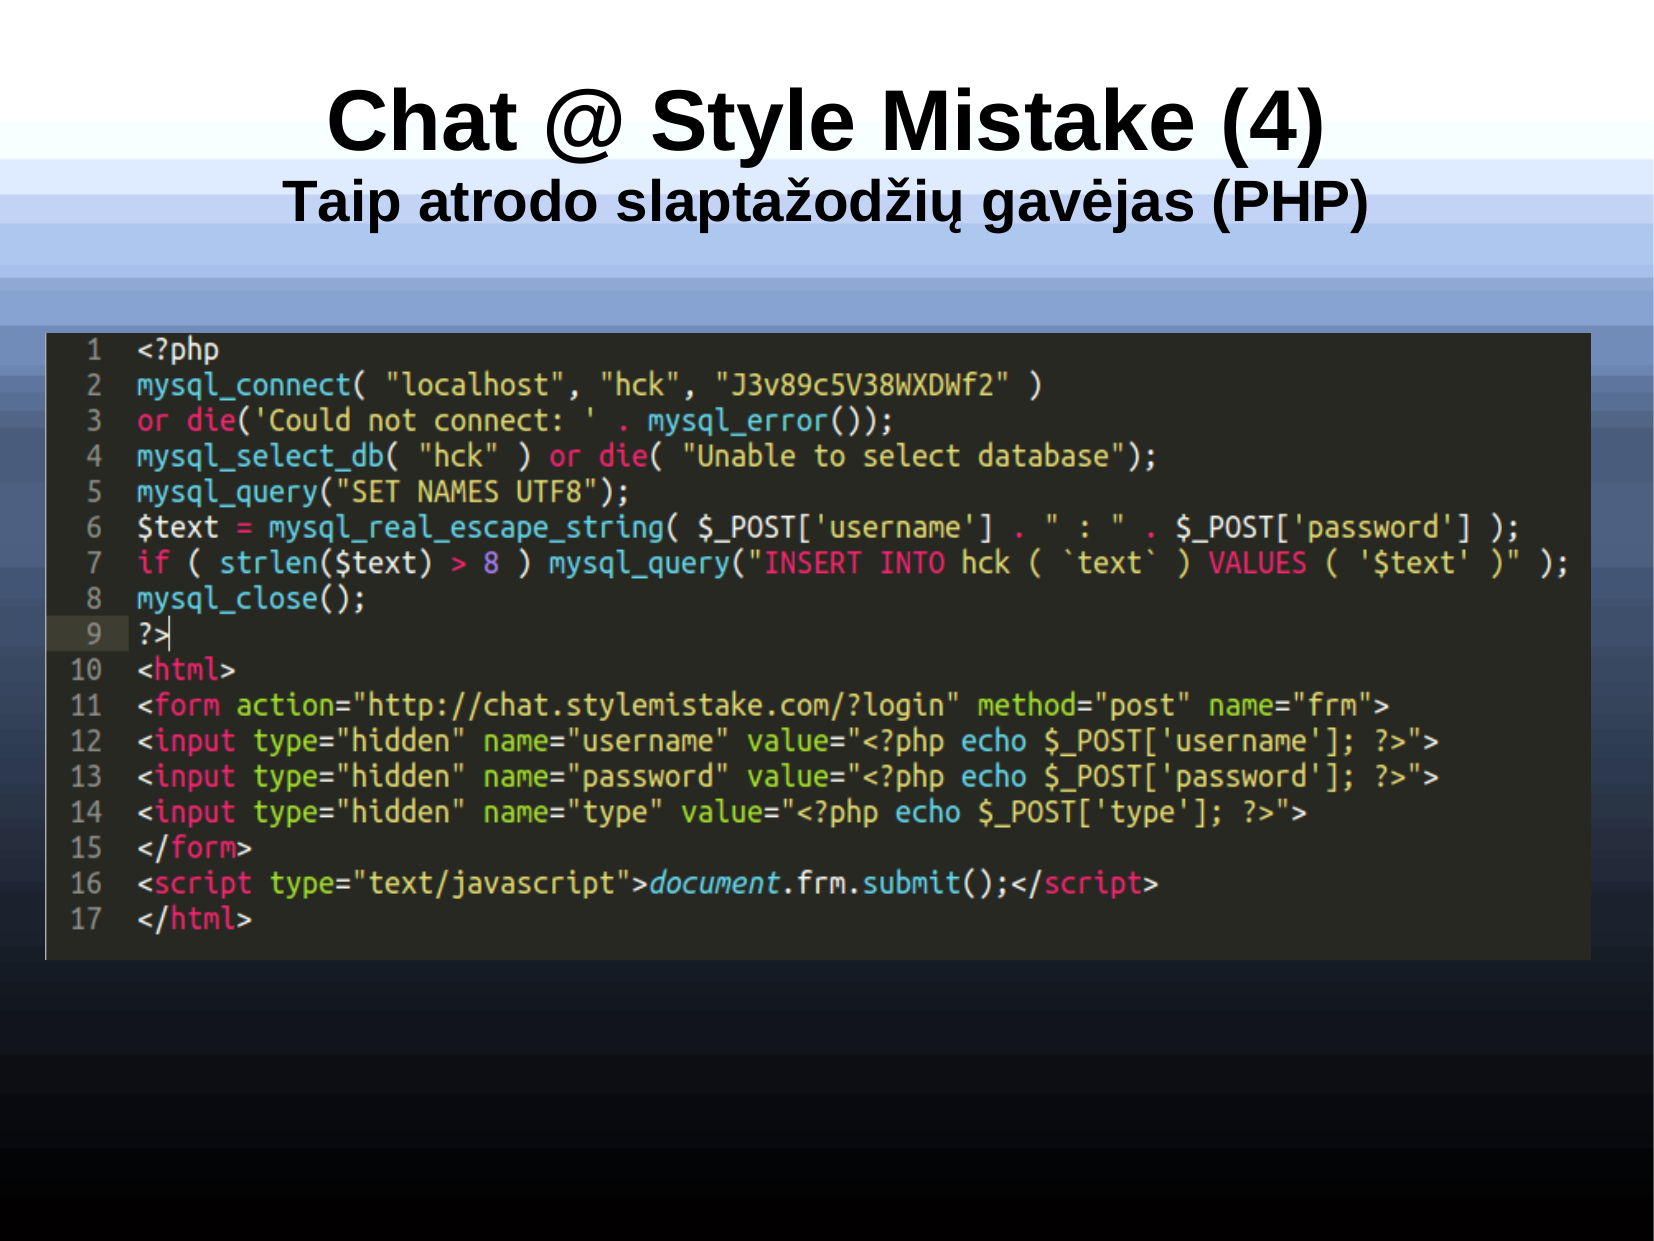

# Chat @ Style Mistake (4) Taip atrodo slaptažodžių gavėjas (PHP)